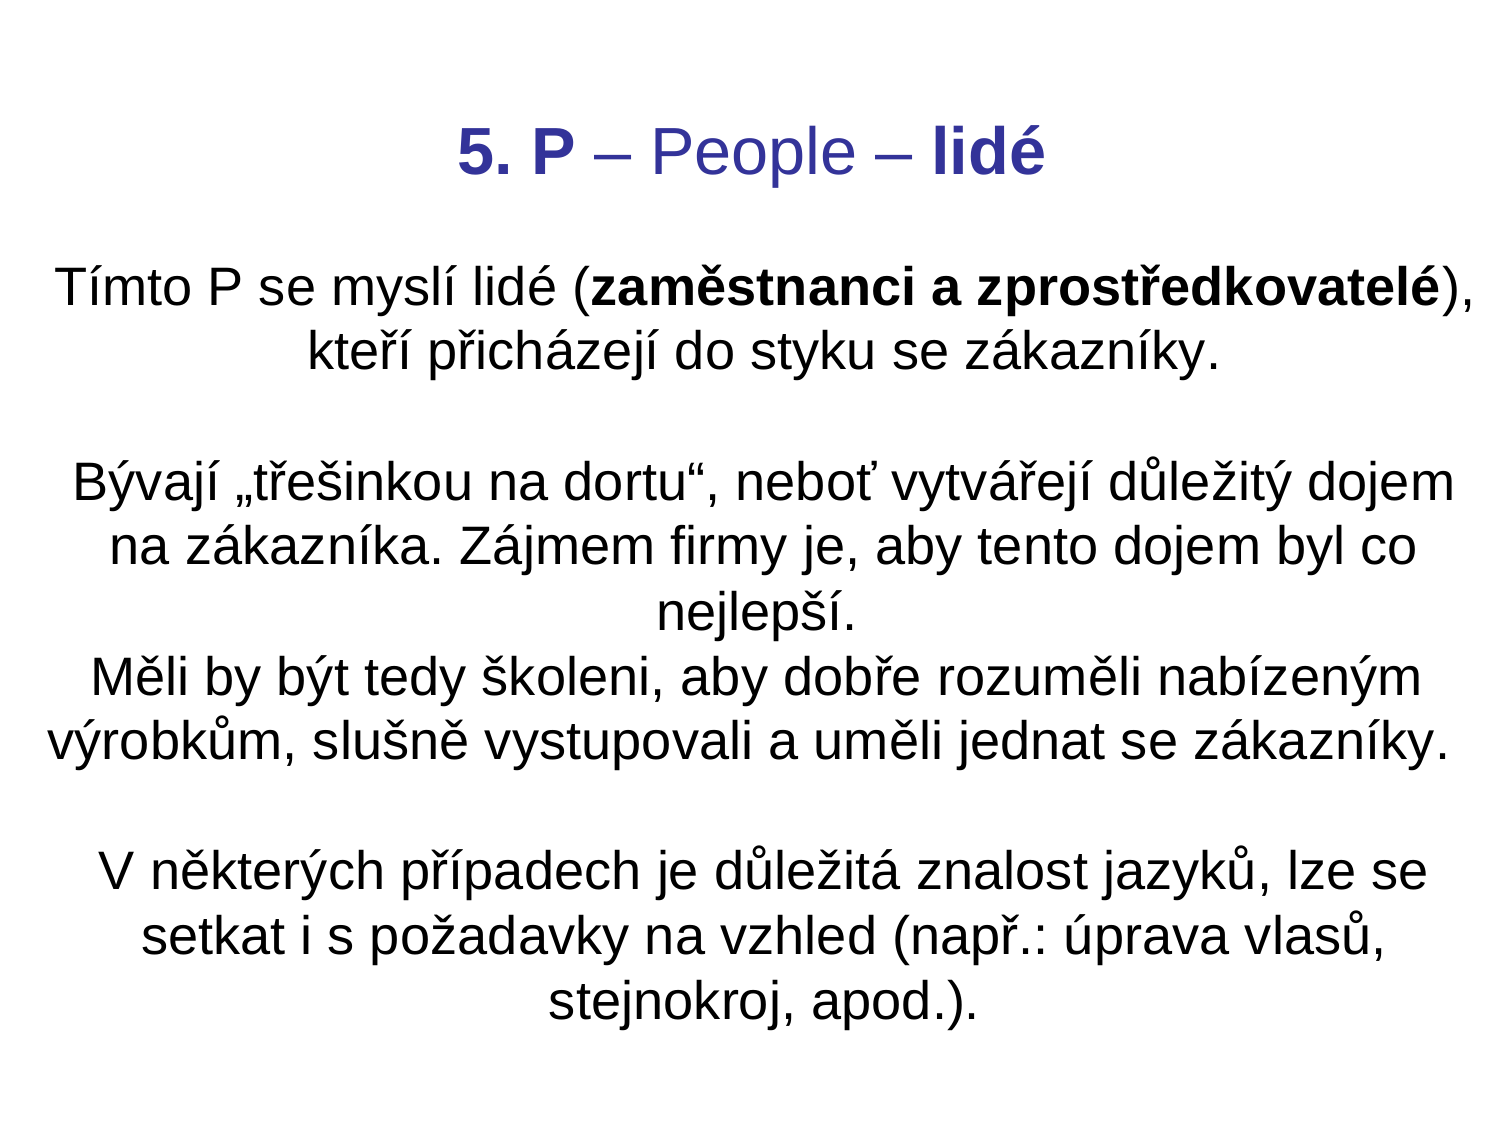

# 5. P – People – lidé
Tímto P se myslí lidé (zaměstnanci a zprostředkovatelé), kteří přicházejí do styku se zákazníky.
Bývají „třešinkou na dortu“, neboť vytvářejí důležitý dojem na zákazníka. Zájmem firmy je, aby tento dojem byl co nejlepší.
Měli by být tedy školeni, aby dobře rozuměli nabízeným
výrobkům, slušně vystupovali a uměli jednat se zákazníky.
V některých případech je důležitá znalost jazyků, lze se setkat i s požadavky na vzhled (např.: úprava vlasů, stejnokroj, apod.).